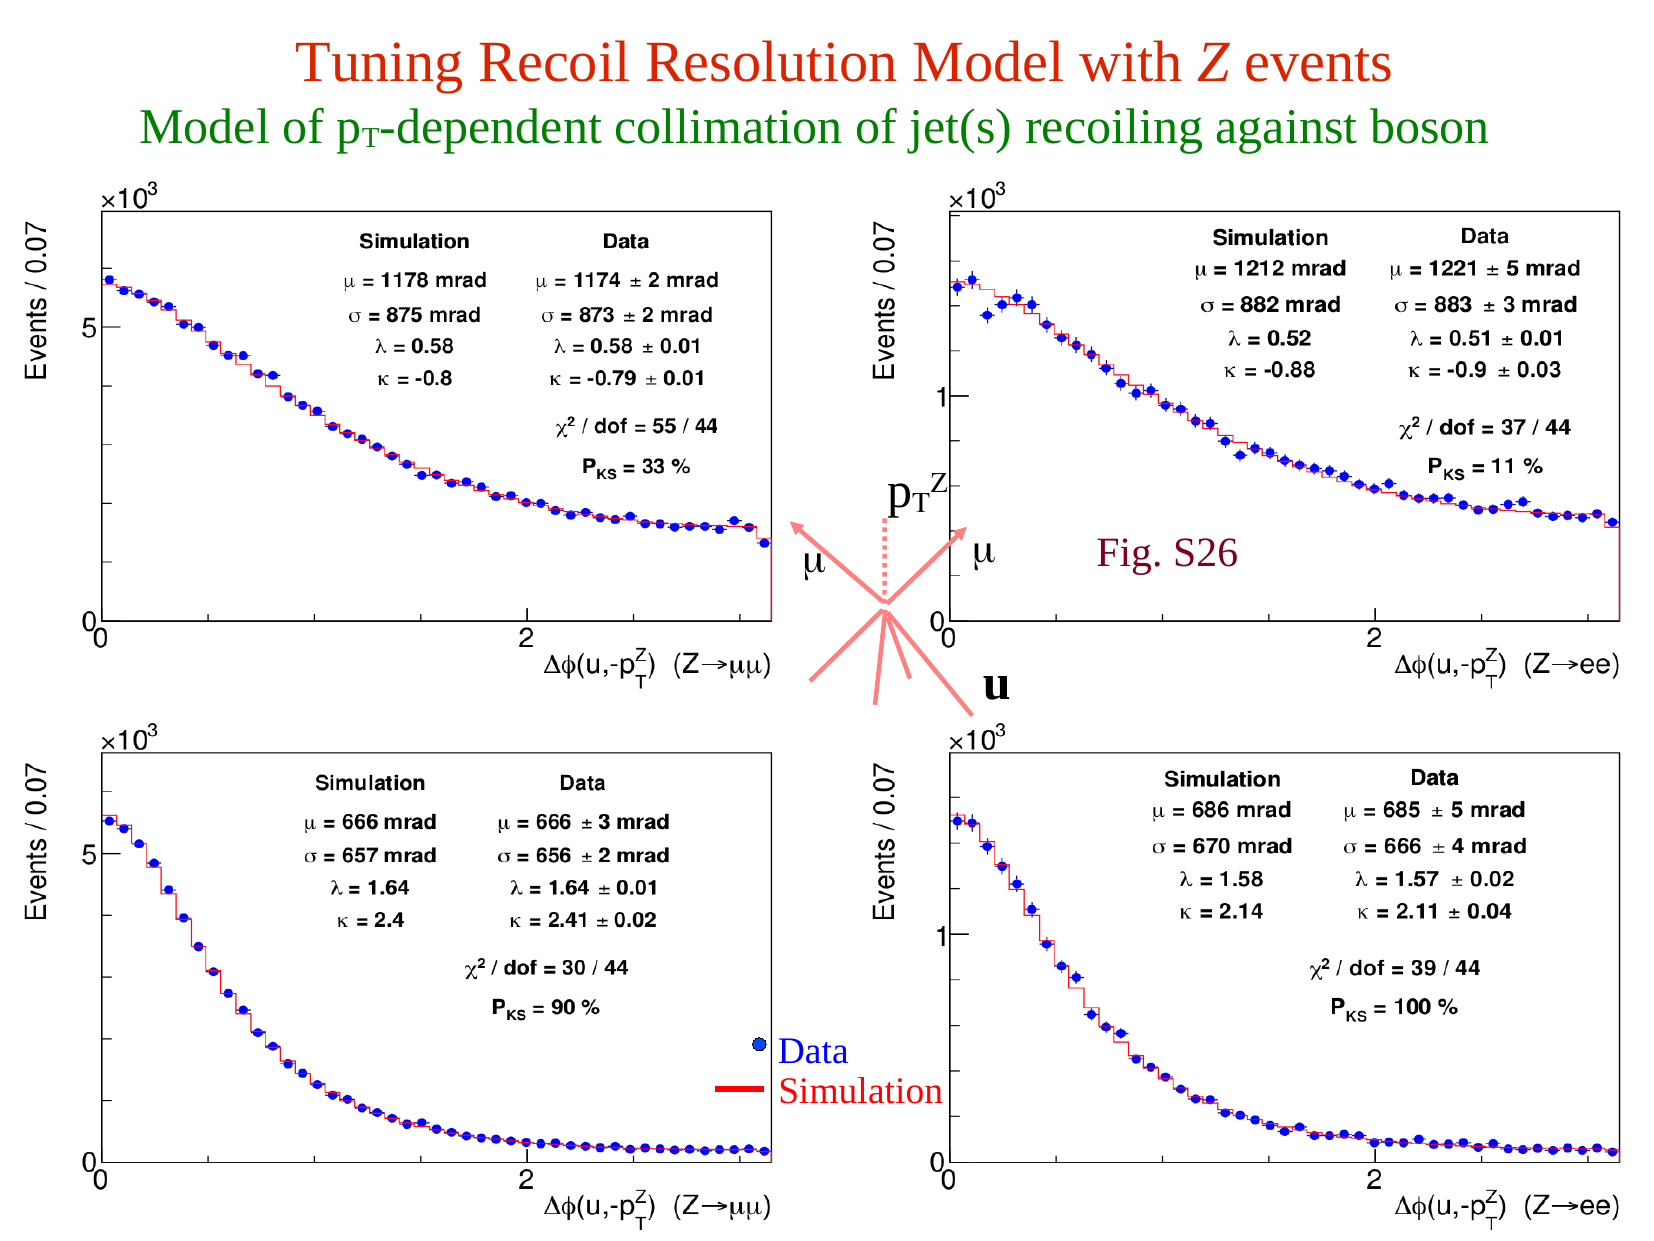

# Tuning Recoil Resolution Model with Z events
Model of pT-dependent collimation of jet(s) recoiling against boson
pTZ
Fig. S26
μ
μ
u
Data
Simulation
A. V. Kotwal, JLab Users Meeting, 6/14/22